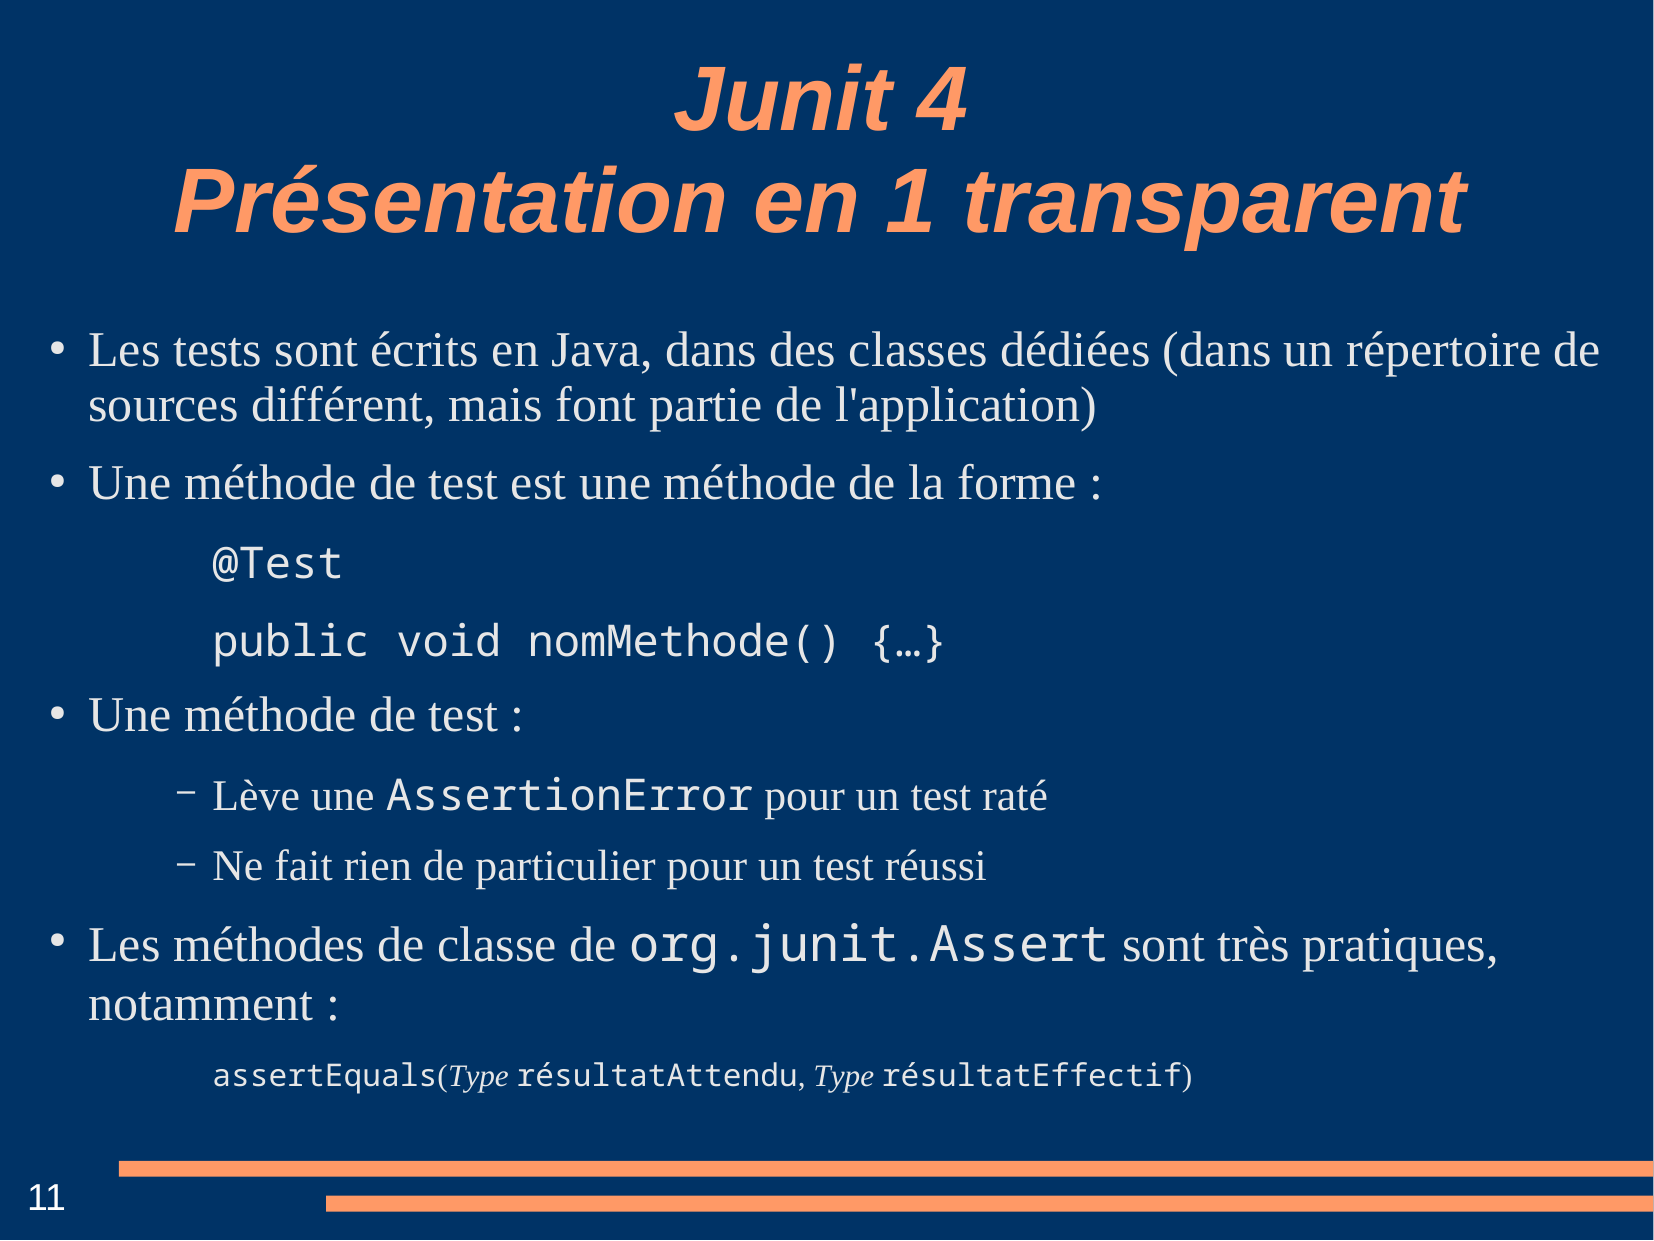

# Junit 4 Présentation en 1 transparent
Les tests sont écrits en Java, dans des classes dédiées (dans un répertoire de sources différent, mais font partie de l'application)
Une méthode de test est une méthode de la forme :
@Test
public void nomMethode() {…}
Une méthode de test :
Lève une AssertionError pour un test raté
Ne fait rien de particulier pour un test réussi
Les méthodes de classe de org.junit.Assert sont très pratiques, notamment :
assertEquals(Type résultatAttendu, Type résultatEffectif)